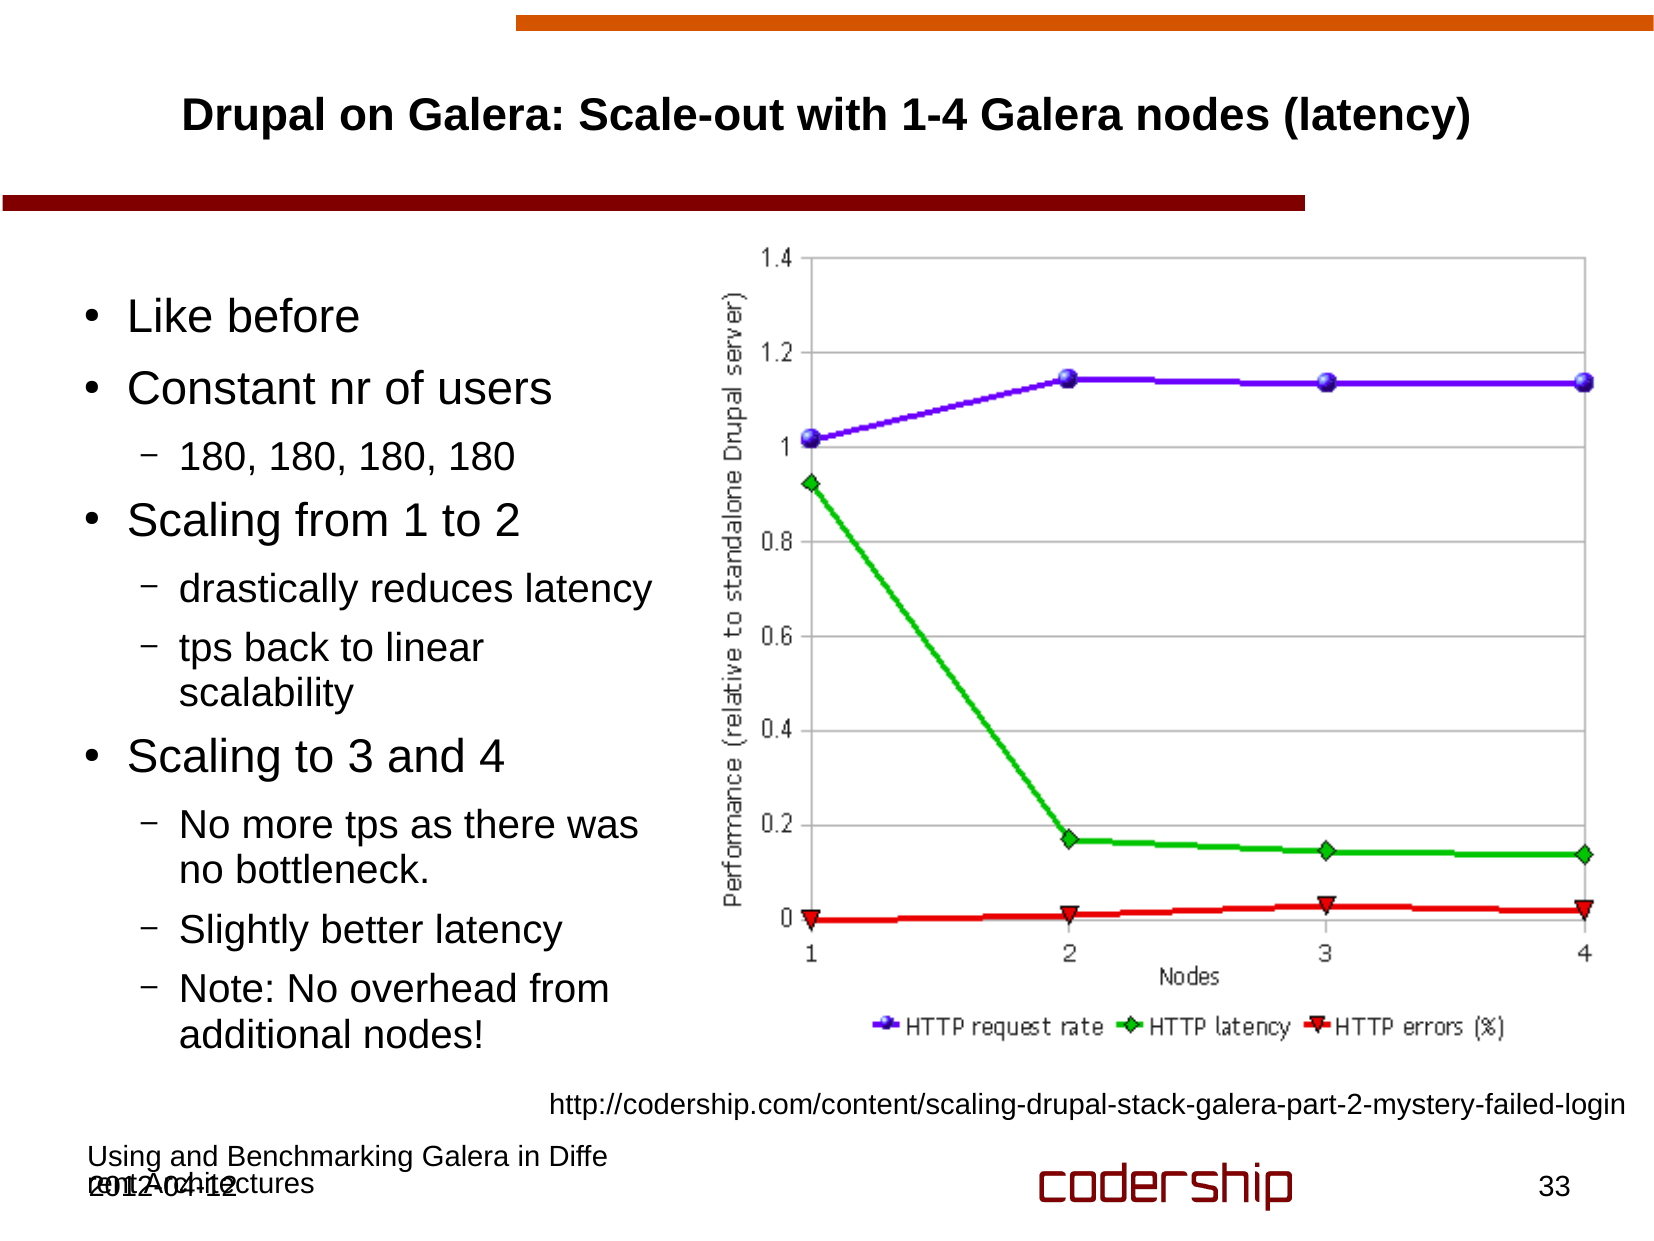

# Drupal on Galera: Scale-out with 1-4 Galera nodes (latency)
Like before
Constant nr of users
180, 180, 180, 180
Scaling from 1 to 2
drastically reduces latency
tps back to linear scalability
Scaling to 3 and 4
No more tps as there was no bottleneck.
Slightly better latency
Note: No overhead from additional nodes!
http://codership.com/content/scaling-drupal-stack-galera-part-2-mystery-failed-login
Using and Benchmarking Galera in Different Architectures
2012-04-12
33